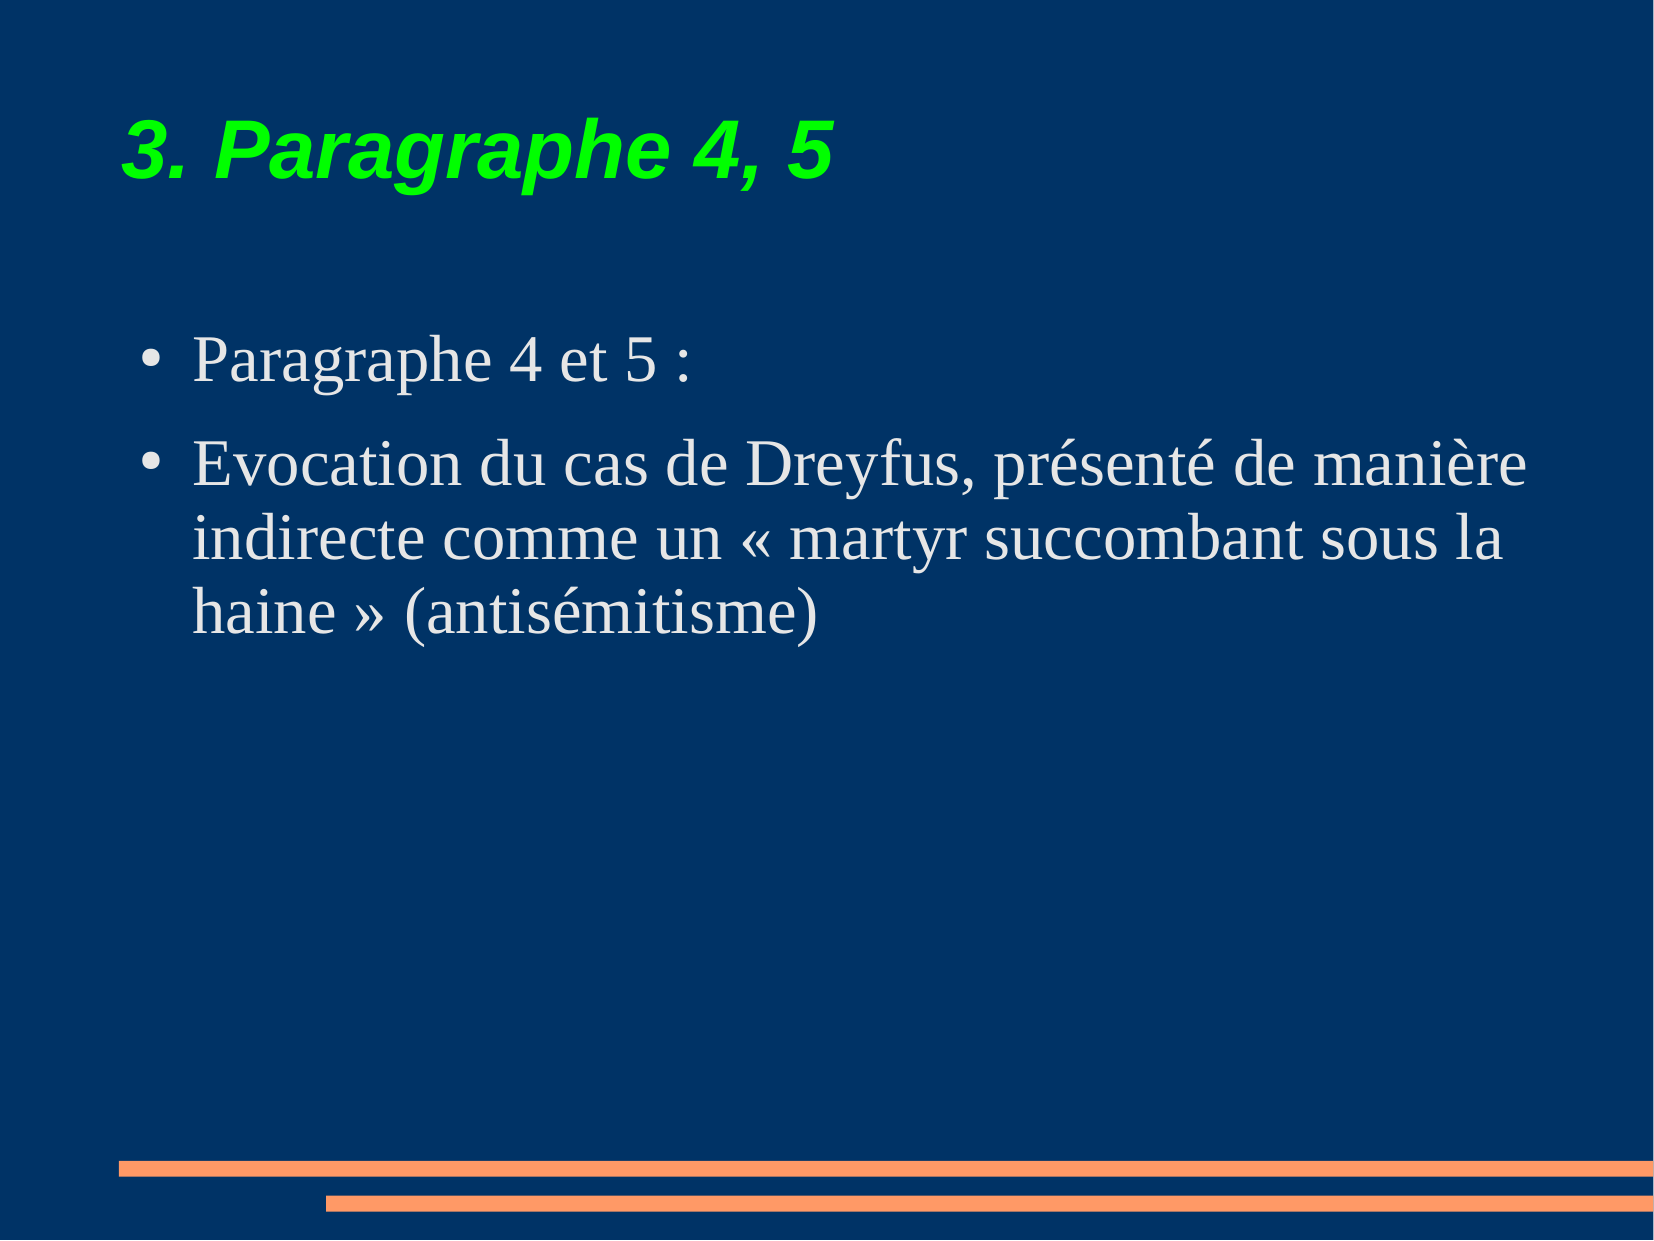

# 3. Paragraphe 4, 5
Paragraphe 4 et 5 :
Evocation du cas de Dreyfus, présenté de manière indirecte comme un « martyr succombant sous la haine » (antisémitisme)